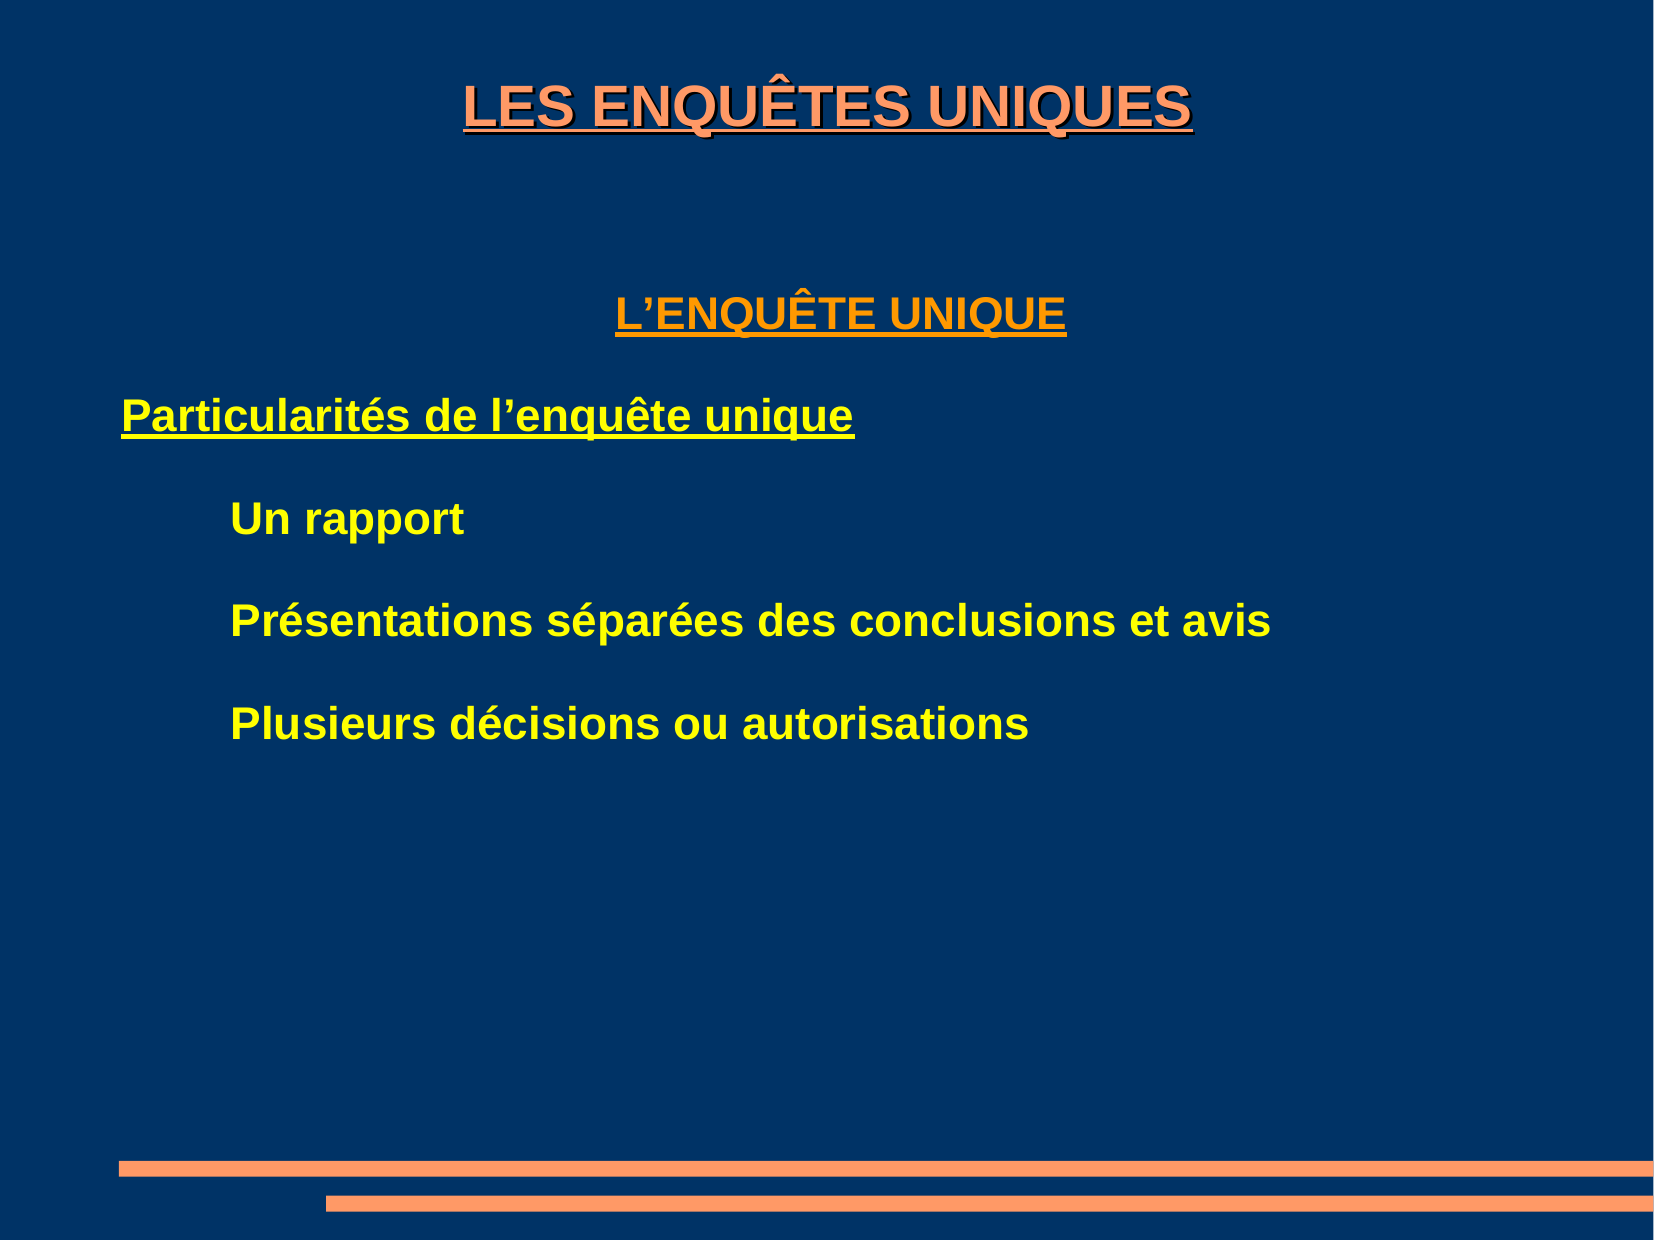

# LES ENQUÊTES UNIQUES
L’ENQUÊTE UNIQUE
Particularités de l’enquête unique
	Un rapport
	Présentations séparées des conclusions et avis
	Plusieurs décisions ou autorisations